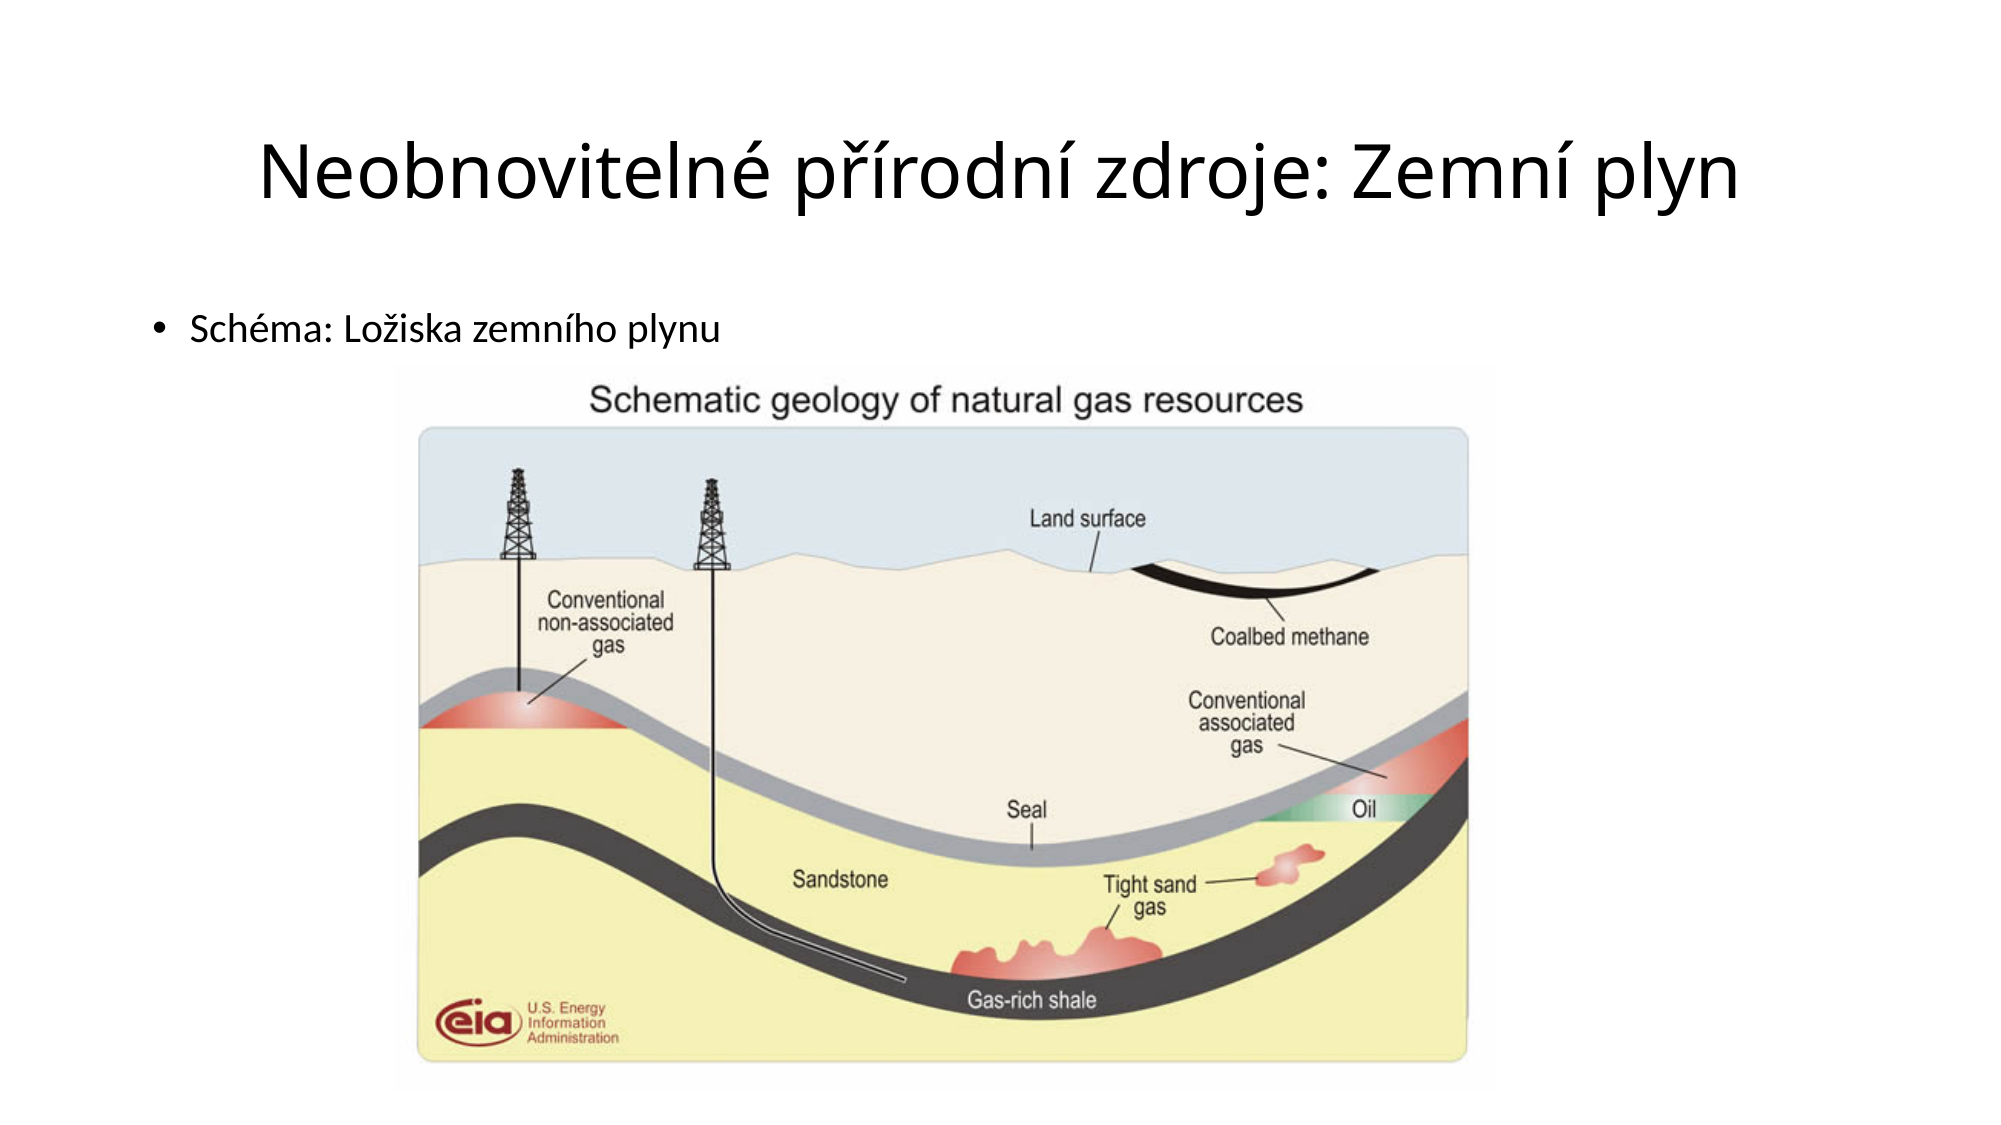

# Neobnovitelné přírodní zdroje: Zemní plyn
Schéma: Ložiska zemního plynu